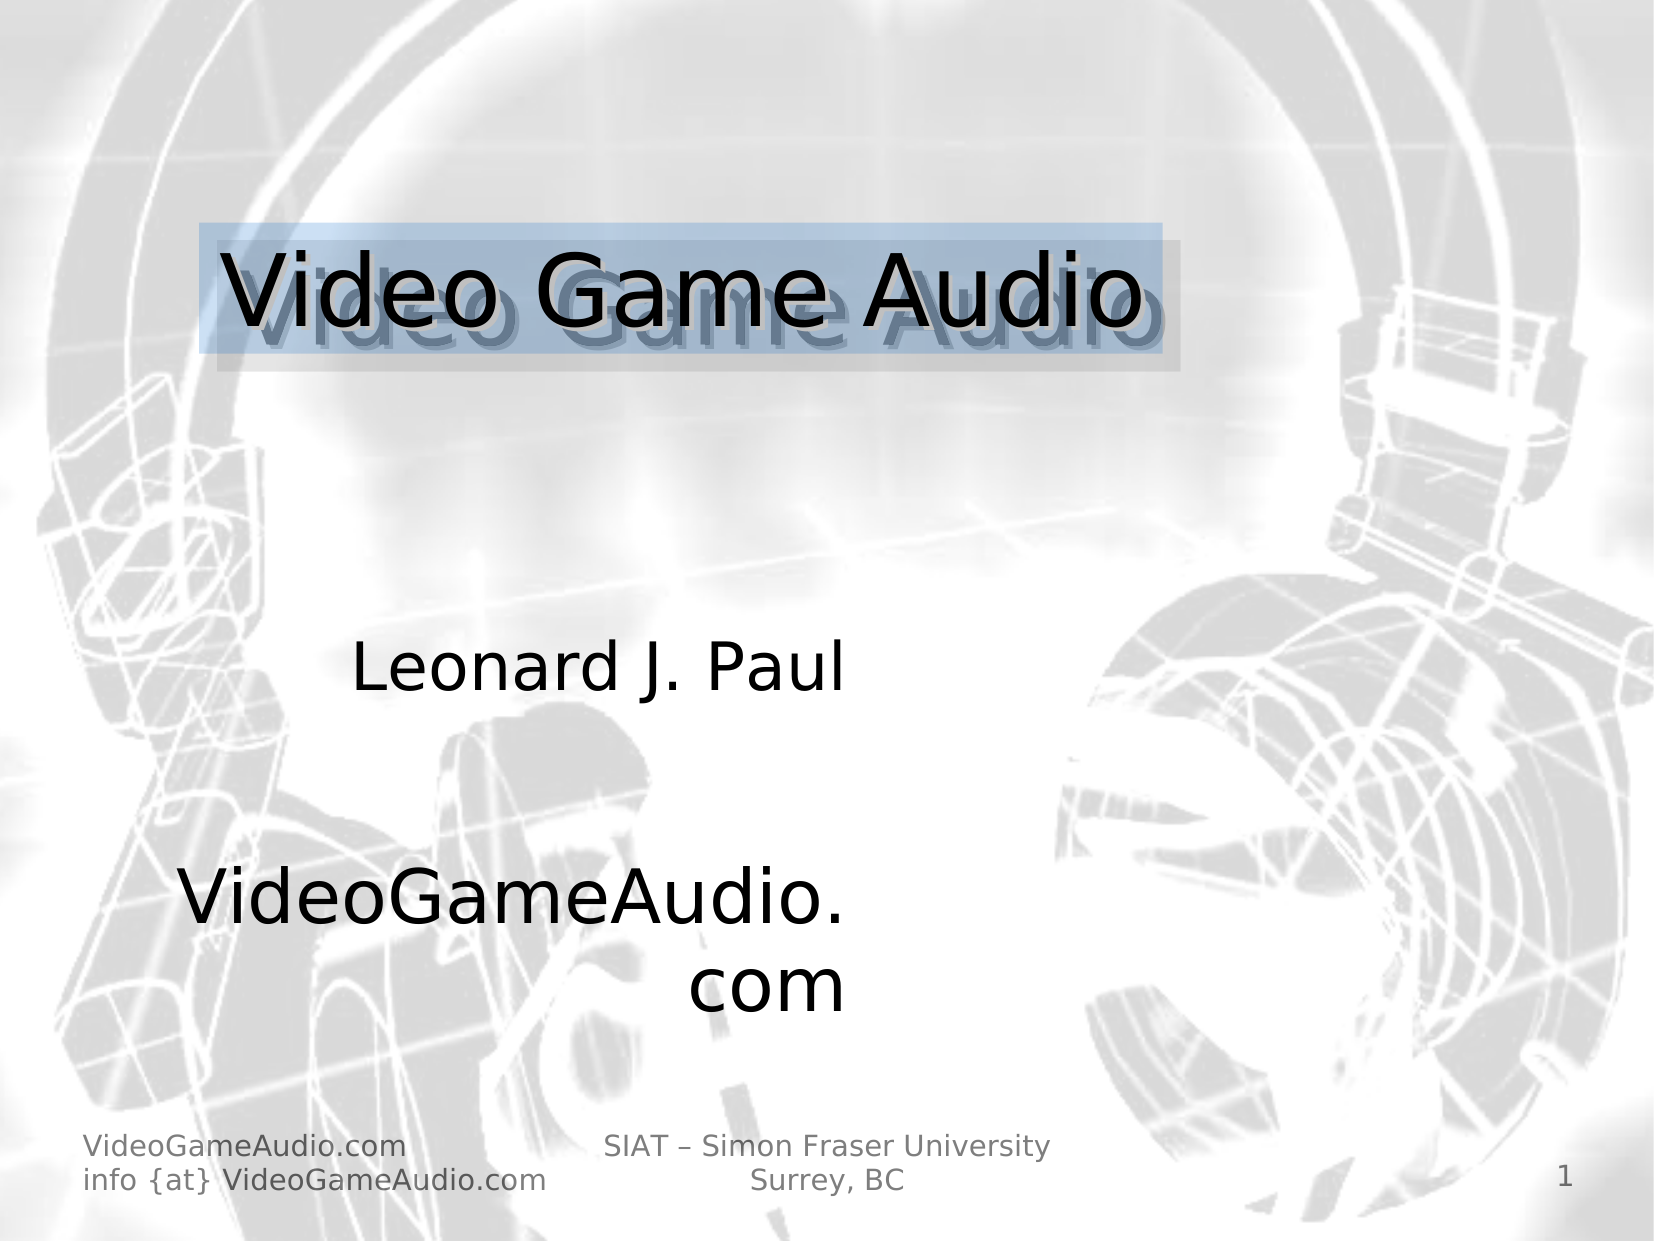

Video Game Audio
Leonard J. Paul
VideoGameAudio.com
1